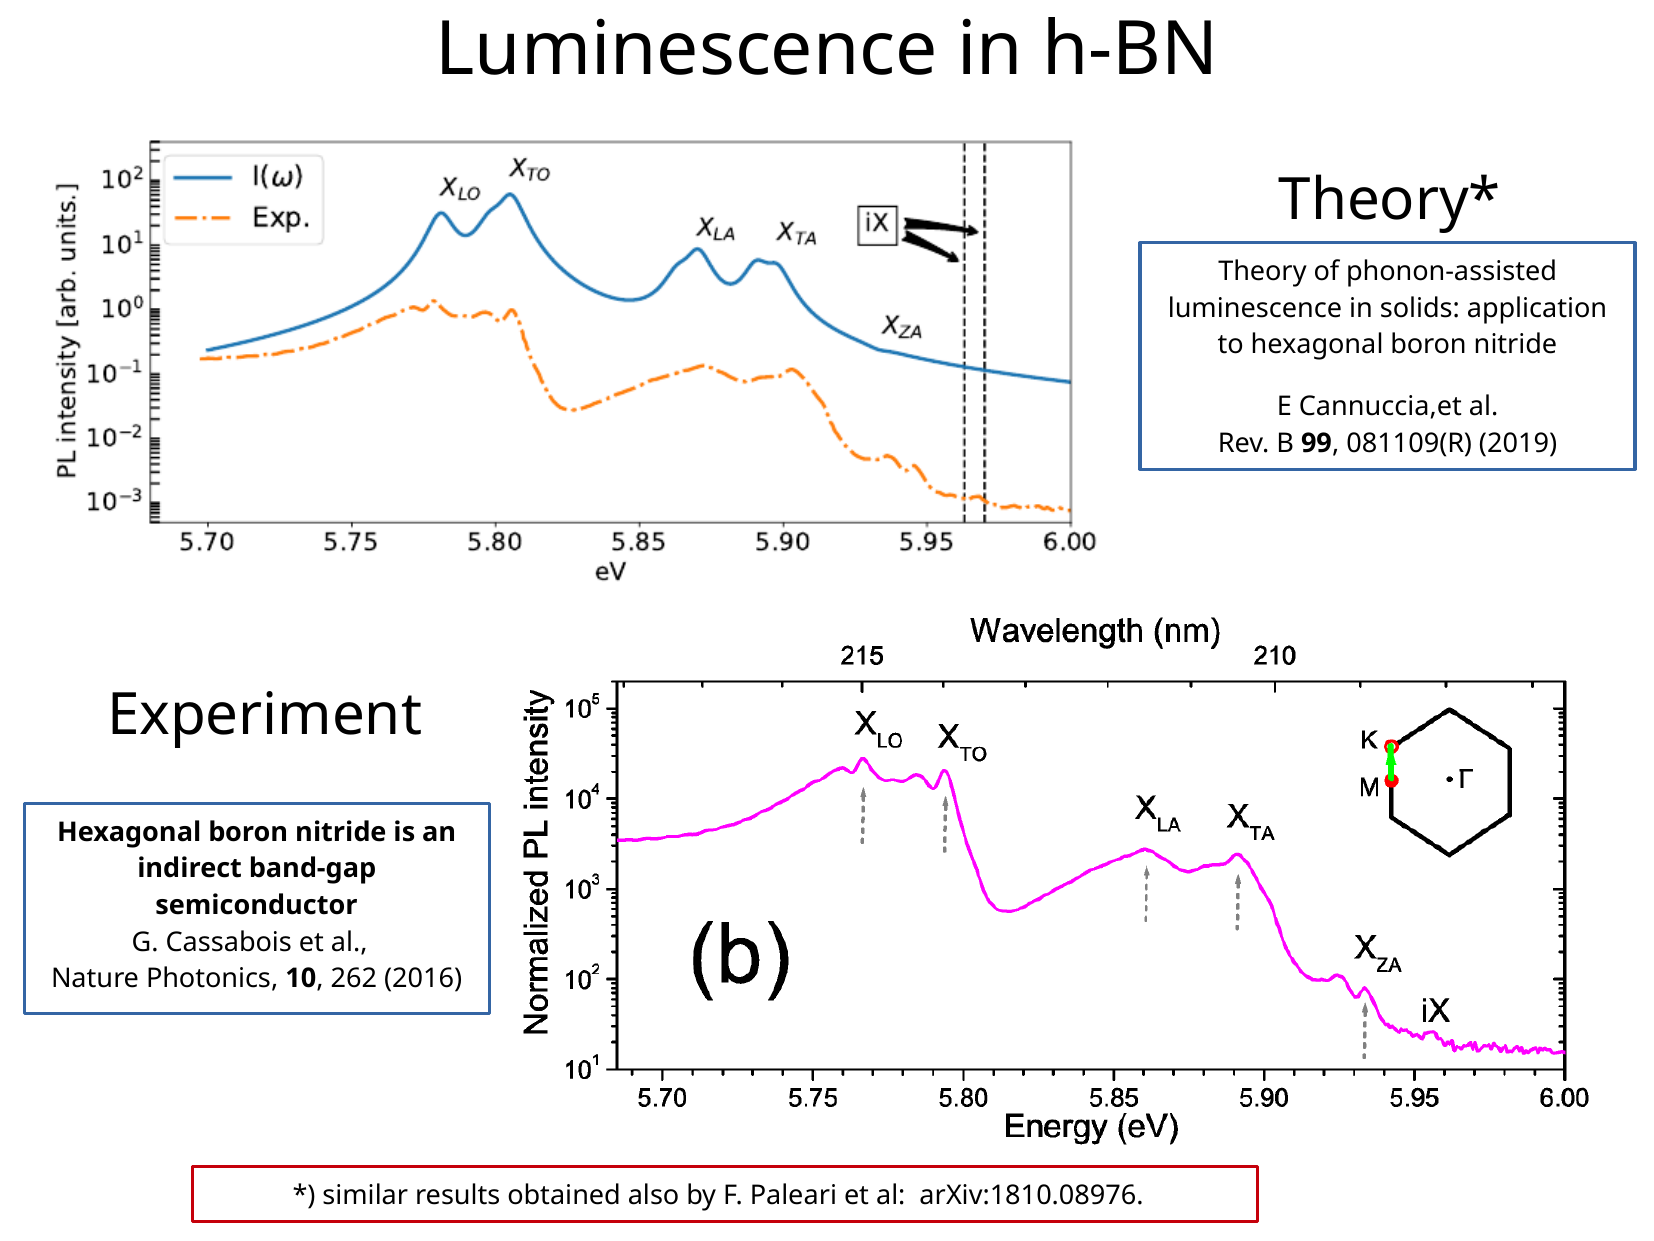

# Luminescence in h-BN
Theory*
Theory of phonon-assisted luminescence in solids: application to hexagonal boron nitride
E Cannuccia,et al.
Rev. B 99, 081109(R) (2019)
Experiment
Hexagonal boron nitride is an indirect band-gap semiconductor
G. Cassabois et al.,
Nature Photonics, 10, 262 (2016)
*) similar results obtained also by F. Paleari et al: arXiv:1810.08976.